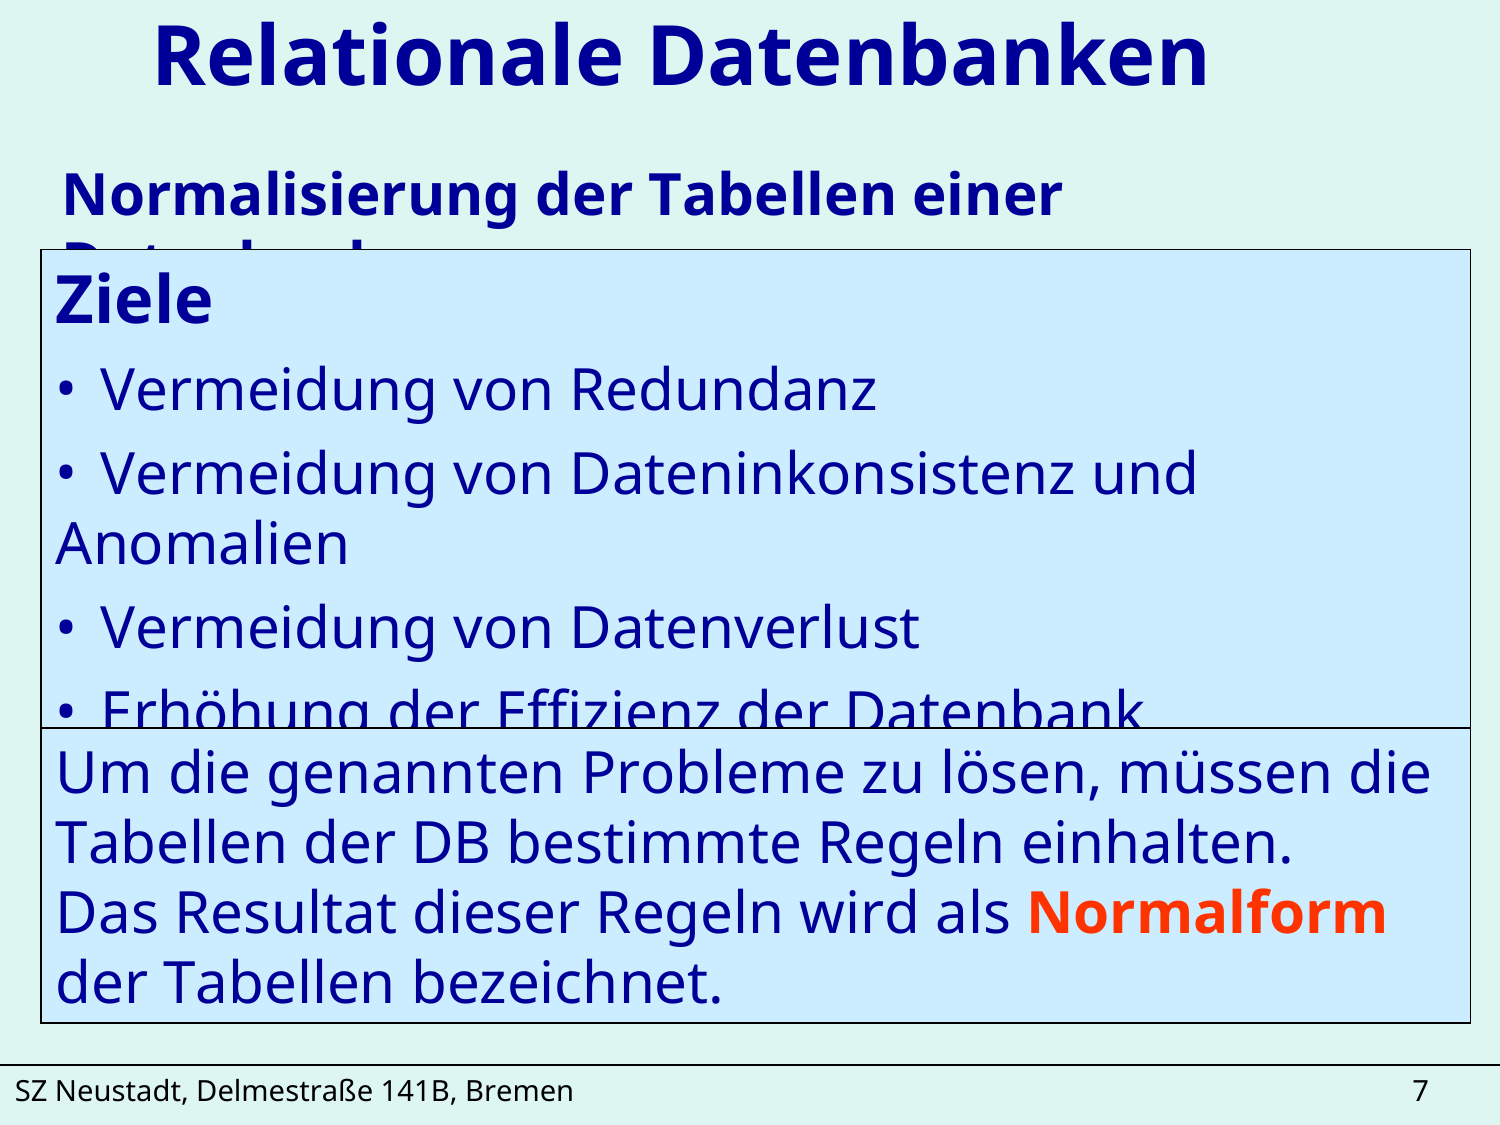

Relationale Datenbanken
Normalisierung der Tabellen einer Datenbank
Ziele
	Vermeidung von Redundanz
	Vermeidung von Dateninkonsistenz und Anomalien
	Vermeidung von Datenverlust
	Erhöhung der Effizienz der Datenbank
Um die genannten Probleme zu lösen, müssen die Tabellen der DB bestimmte Regeln einhalten.
Das Resultat dieser Regeln wird als Normalform der Tabellen bezeichnet.